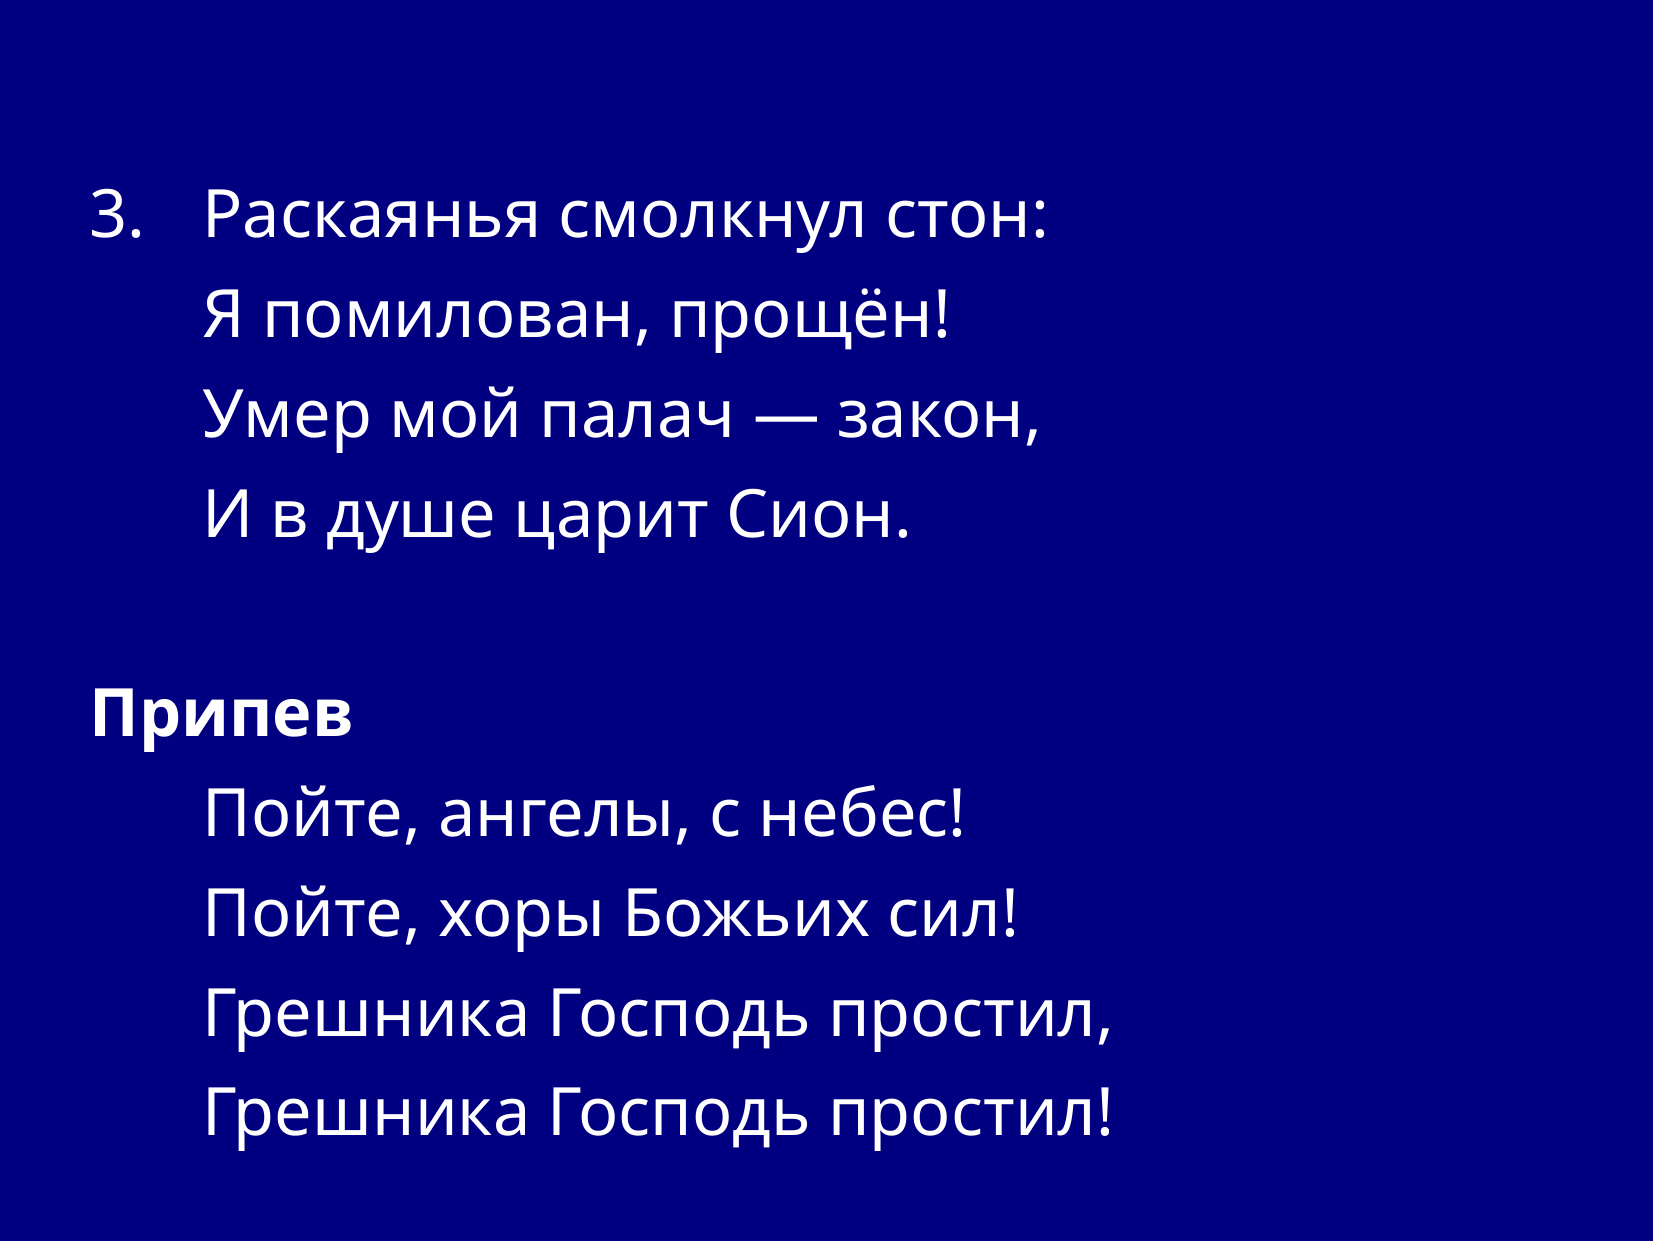

3.	Раскаянья смолкнул стон:
	Я помилован, прощён!
	Умер мой палач — закон,
	И в душе царит Сион.
Припев
	Пойте, ангелы, с небес!
	Пойте, хоры Божьих сил!
	Грешника Господь простил,
	Грешника Господь простил!